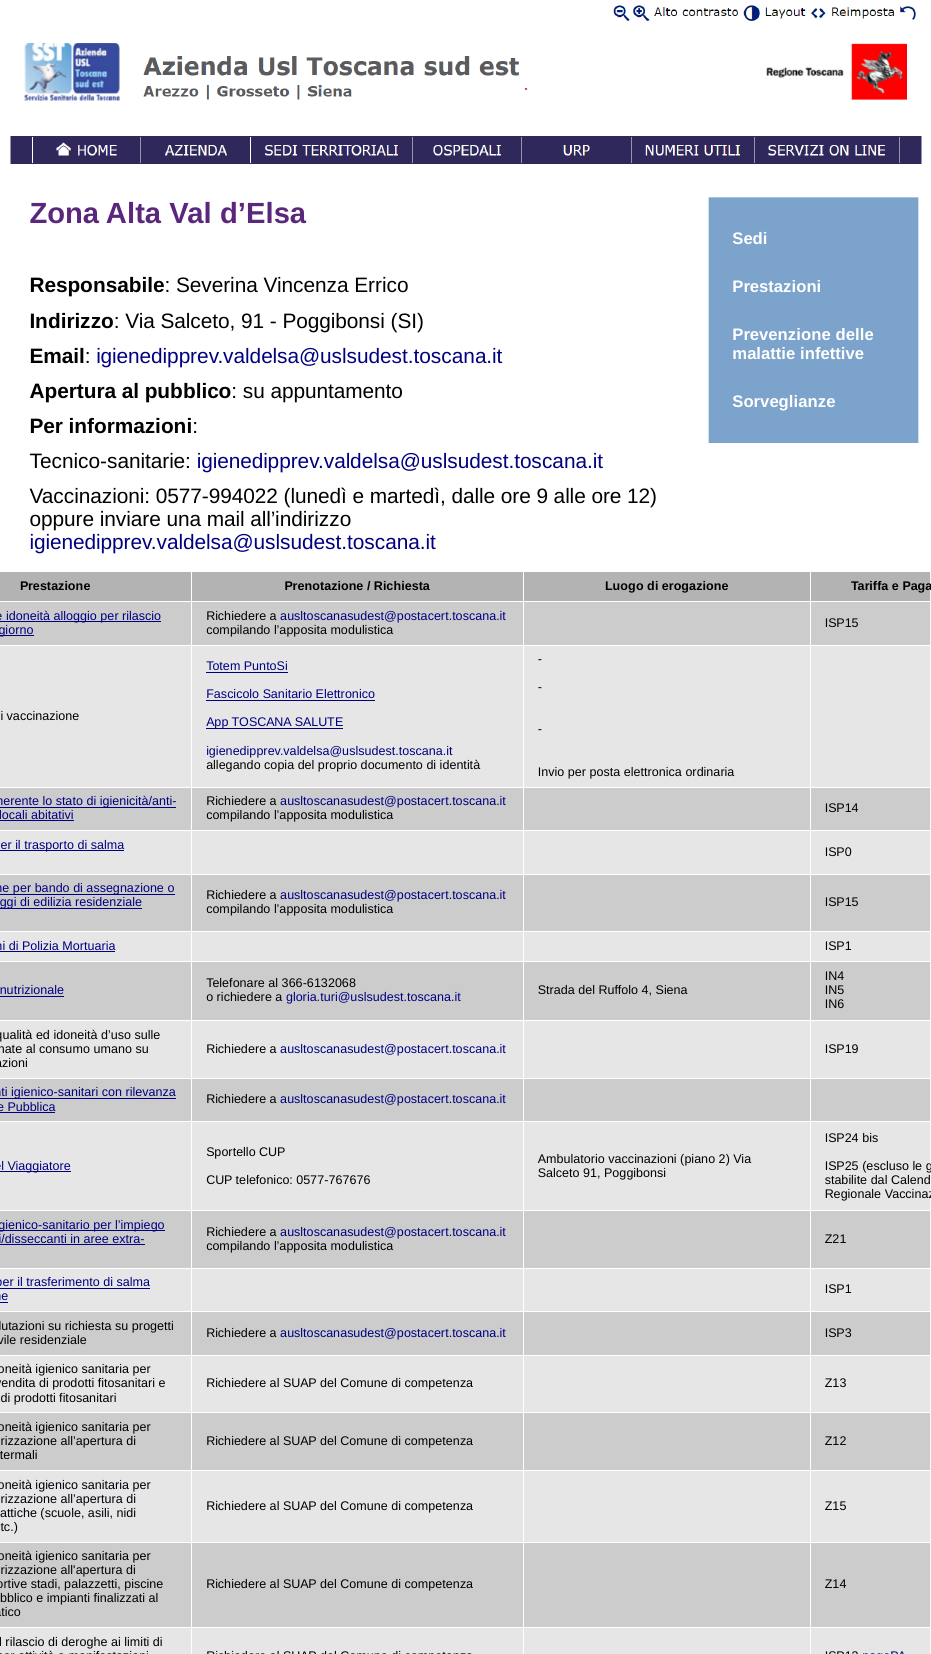

# Zona Alta Val d’Elsa
Responsabile: Severina Vincenza Errico
Indirizzo: Via Salceto, 91 - Poggibonsi (SI)
Email: igienedipprev.valdelsa@uslsudest.toscana.it
Apertura al pubblico: su appuntamento
Per informazioni:
Tecnico-sanitarie: igienedipprev.valdelsa@uslsudest.toscana.it
Vaccinazioni: 0577-994022 (lunedì e martedì, dalle ore 9 alle ore 12) oppure inviare una mail all’indirizzo igienedipprev.valdelsa@uslsudest.toscana.it
Sedi
Prestazioni
Prevenzione delle malattie infettive
Sorveglianze
| Prestazione | Prenotazione / Richiesta | Luogo di erogazione | Tariffa e Pagamento |
| --- | --- | --- | --- |
| Attestazione idoneità alloggio per rilascio carta di soggiorno | Richiedere a ausltoscanasudest@postacert.toscana.it compilando l’apposita modulistica | | ISP15 |
| Certificato di vaccinazione | Totem PuntoSi Fascicolo Sanitario Elettronico App TOSCANA SALUTE igienedipprev.valdelsa@uslsudest.toscana.it allegando copia del proprio documento di identità | - - - Invio per posta elettronica ordinaria | |
| Certificato inerente lo stato di igienicità/anti-igienicità di locali abitativi | Richiedere a ausltoscanasudest@postacert.toscana.it compilando l’apposita modulistica | | ISP14 |
| Certificato per il trasporto di salma all’estero | | | ISP0 |
| Certificazione per bando di assegnazione o mobilità alloggi di edilizia residenziale pubblica | Richiedere a ausltoscanasudest@postacert.toscana.it compilando l’apposita modulistica | | ISP15 |
| Certificazioni di Polizia Mortuaria | | | ISP1 |
| Counseling nutrizionale | Telefonare al 366-6132068 o richiedere a gloria.turi@uslsudest.toscana.it | Strada del Ruffolo 4, Siena | IN4 IN5 IN6 |
| Giudizio di qualità ed idoneità d’uso sulle acque destinate al consumo umano su nuove captazioni | Richiedere a ausltoscanasudest@postacert.toscana.it | | ISP19 |
| Inconvenienti igienico-sanitari con rilevanza per la Salute Pubblica | Richiedere a ausltoscanasudest@postacert.toscana.it | | |
| Medicina del Viaggiatore | Sportello CUP CUP telefonico: 0577-767676 | Ambulatorio vaccinazioni (piano 2) Via Salceto 91, Poggibonsi | ISP24 bis ISP25 (escluso le gratuite stabilite dal Calendario Regionale Vaccinazioni) |
| Nulla Osta igienico-sanitario per l’impiego di diserbanti/disseccanti in aree extra-agricole | Richiedere a ausltoscanasudest@postacert.toscana.it compilando l’apposita modulistica | | Z21 |
| Nulla Osta per il trasferimento di salma fuori Regione | | | ISP1 |
| Parere e valutazioni su richiesta su progetti di edilizia civile residenziale | Richiedere a ausltoscanasudest@postacert.toscana.it | | ISP3 |
| Parere di idoneità igienico sanitaria per deposito e vendita di prodotti fitosanitari e coadiuvanti di prodotti fitosanitari | Richiedere al SUAP del Comune di competenza | | Z13 |
| Parere di idoneità igienico sanitaria per rilascio autorizzazione all’apertura di stabilimenti termali | Richiedere al SUAP del Comune di competenza | | Z12 |
| Parere di idoneità igienico sanitaria per rilascio autorizzazione all’apertura di strutture didattiche (scuole, asili, nidi d’infanzia, etc.) | Richiedere al SUAP del Comune di competenza | | Z15 |
| Parere di idoneità igienico sanitaria per rilascio autorizzazione all'apertura di strutture sportive stadi, palazzetti, piscine aperte al pubblico e impianti finalizzati al gioco acquatico | Richiedere al SUAP del Comune di competenza | | Z14 |
| Parere per il rilascio di deroghe ai limiti di rumorosità per attività e manifestazioni temporanee | Richiedere al SUAP del Comune di competenza | | ISP13 pagoPA |
| Parere su progetti (nuove costruzioni, ampliamenti, ristrutturazioni, varianti in corso d’opera) di edifici destinati ad attività produttive, commerciali e agricole (incluse deroghe) | Richiedere al SUAP del Comune di competenza | | Z5 Z5bis |
| Parere tecnico sanitario inerente l'apertura, trasferimento, ampliamento, riduzione, trasformazione di strutture sanitarie private e studi medici ed odontoiatrici soggetti ad autorizzazione | Richiedere al SUAP del Comune di competenza | | Z10 |
| Prestazioni connesse all'applicazione del Regolamento di Polizia Mortuaria | Richiedere a ausltoscanasudest@postacert.toscana.it | | ISP2 pagoPA |
| Richiesta copia scheda ISTAT - Certificato cause di morte | Richiedere a igienedipprev.valdelsa@uslsudest.toscana.it o ausltoscanasudest@postacert.toscana.it compilando l’apposita modulistica | Invio per posta elettronica certificata Ritiro in sede, previo appuntamento | Diritti di segreteria, in base al numero di copie richieste |
| Vaccinazioni Adulti | Sportello CUP CUP telefonico: 0577-767676 | Ambulatorio vaccinazioni (piano 2) Via Salceto 91, Poggibonsi | ISP25 (escluso le gratuite stabilite dal Calendario Regionale Vaccinazioni) |
| Vaccinazioni Pediatriche | Pediatra di Famiglia oppure Telefonare al 0577-994022 o richiedere a igienedipprev.valdelsa@uslsudest.toscana.it | Pediatra di Famiglia Ambulatorio vaccinazioni (piano 2) Via Salceto 91, Poggibonsi | |
| Vaccinazioni Soggetti a Rischio | Telefonare al 0577-994022 o richiedere a igienedipprev.valdelsa@uslsudest.toscana.it | Ambulatorio vaccinazioni (piano 2) Via Salceto 91, Poggibonsi | |
| Validazione, revisione, redazione menù per la collettività | Richiedere a ausltoscanasudest@postacert.toscana.it compilando l’apposita modulistica | Invio per posta elettronica certificata | IN1 IN1 bis IN2 IN2 bis IN2 ter IN2 quater |